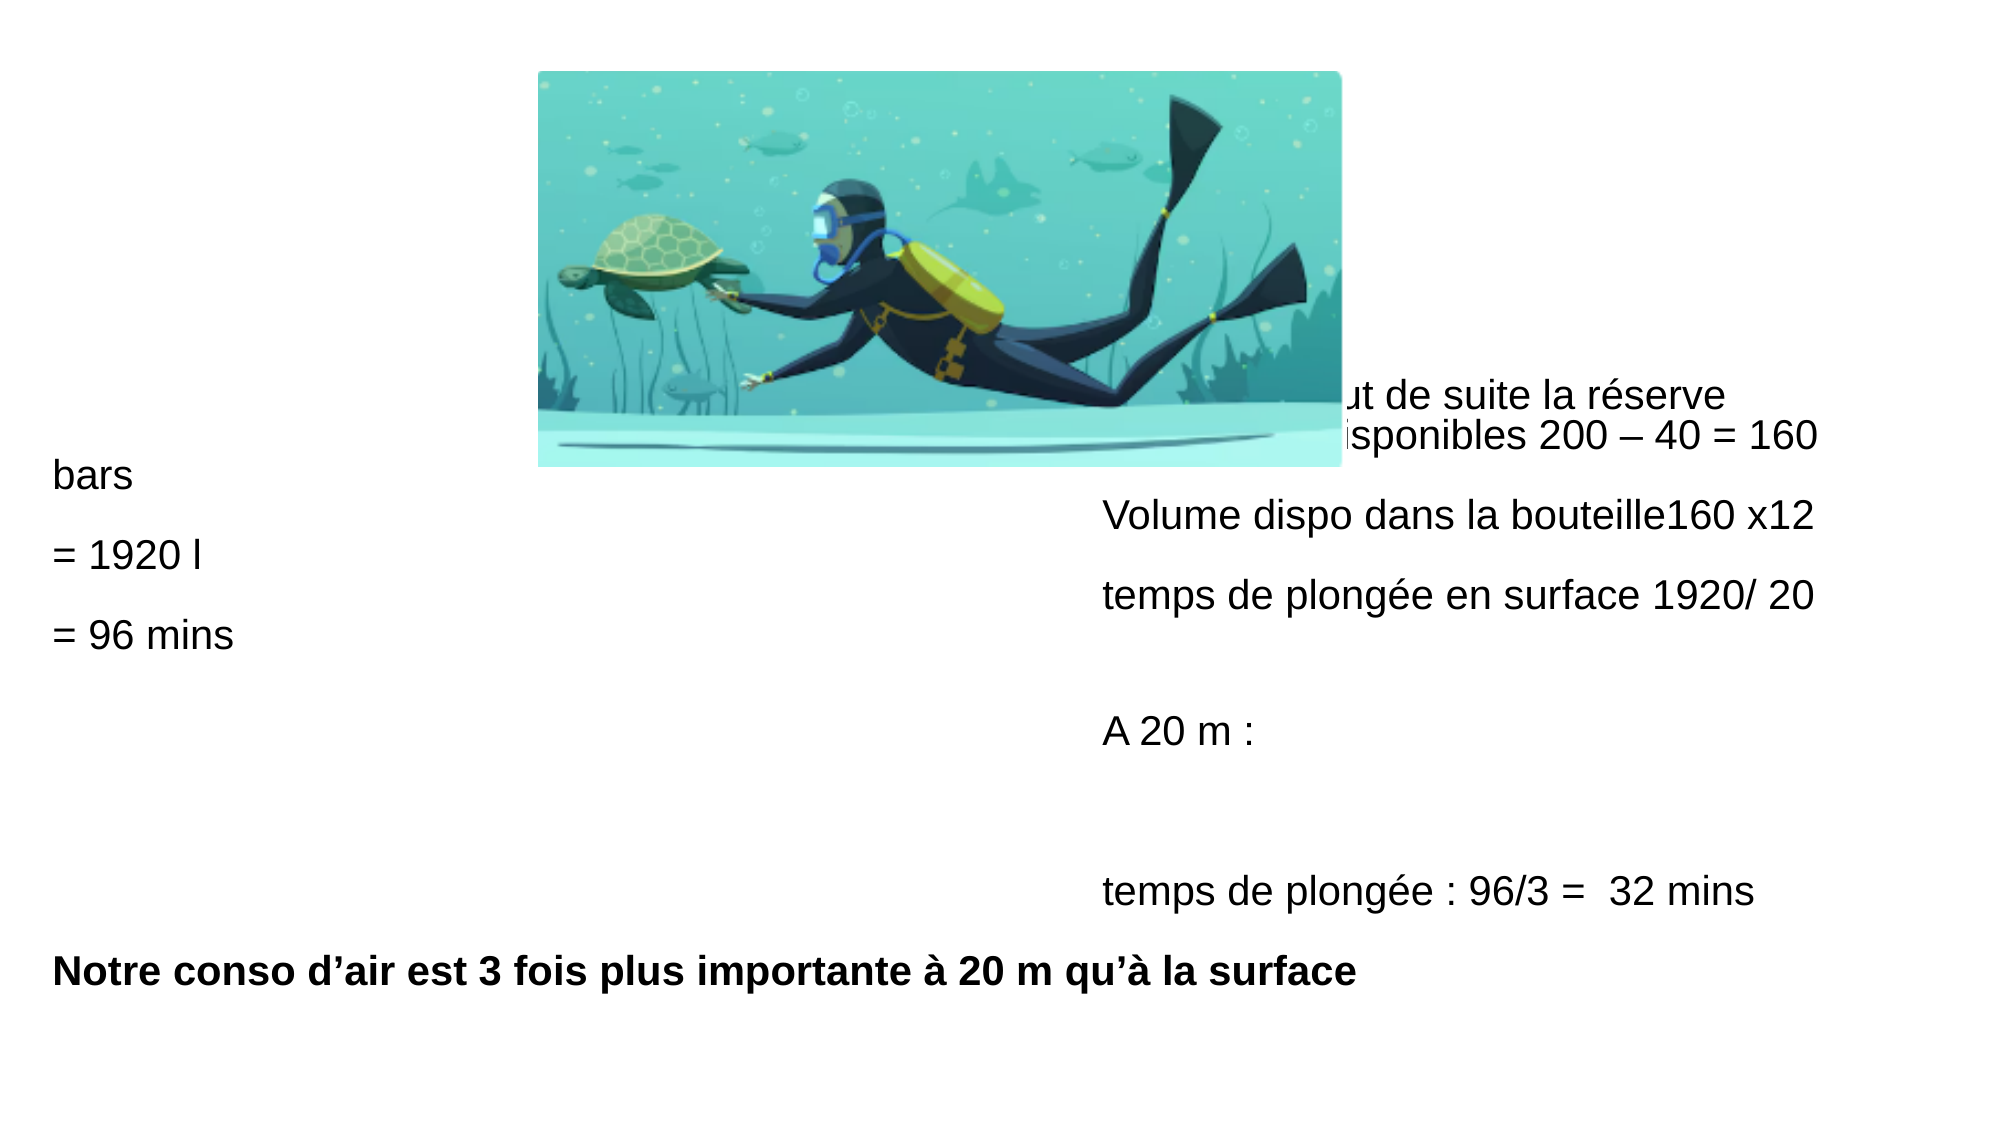

On enlève tout de suite la réserve
							Nb de bars disponibles 200 – 40 = 160 bars
							Volume dispo dans la bouteille160 x12 = 1920 l
							temps de plongée en surface 1920/ 20 = 96 mins
							A 20 m :
							temps de plongée : 96/3 = 32 mins
Notre conso d’air est 3 fois plus importante à 20 m qu’à la surface